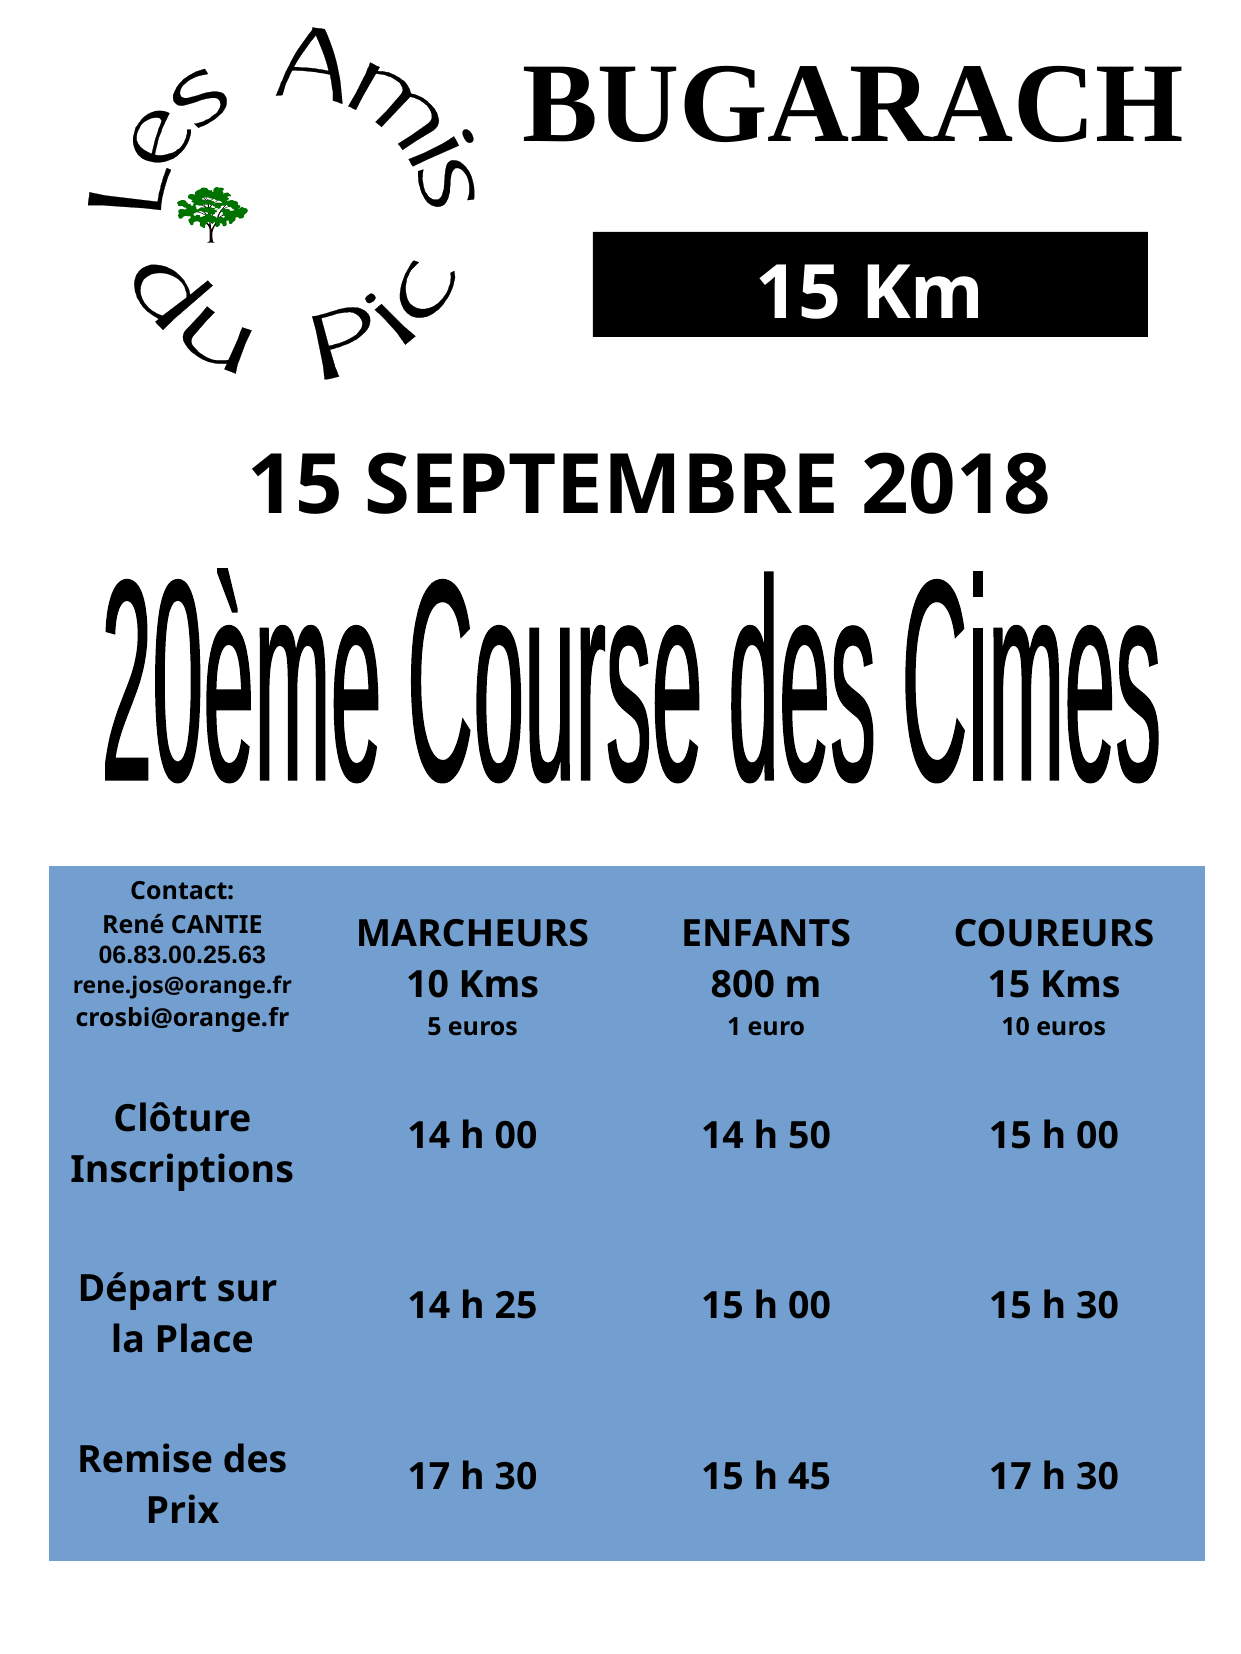

BUGARACH
15 Km
15 SEPTEMBRE 2018
20ème Course des Cimes
| Contact: René CANTIE 06.83.00.25.63 rene.jos@orange.fr crosbi@orange.fr | MARCHEURS 10 Kms 5 euros | ENFANTS 800 m 1 euro | COUREURS 15 Kms 10 euros |
| --- | --- | --- | --- |
| Clôture Inscriptions | 14 h 00 | 14 h 50 | 15 h 00 |
| Départ sur la Place | 14 h 25 | 15 h 00 | 15 h 30 |
| Remise des Prix | 17 h 30 | 15 h 45 | 17 h 30 |